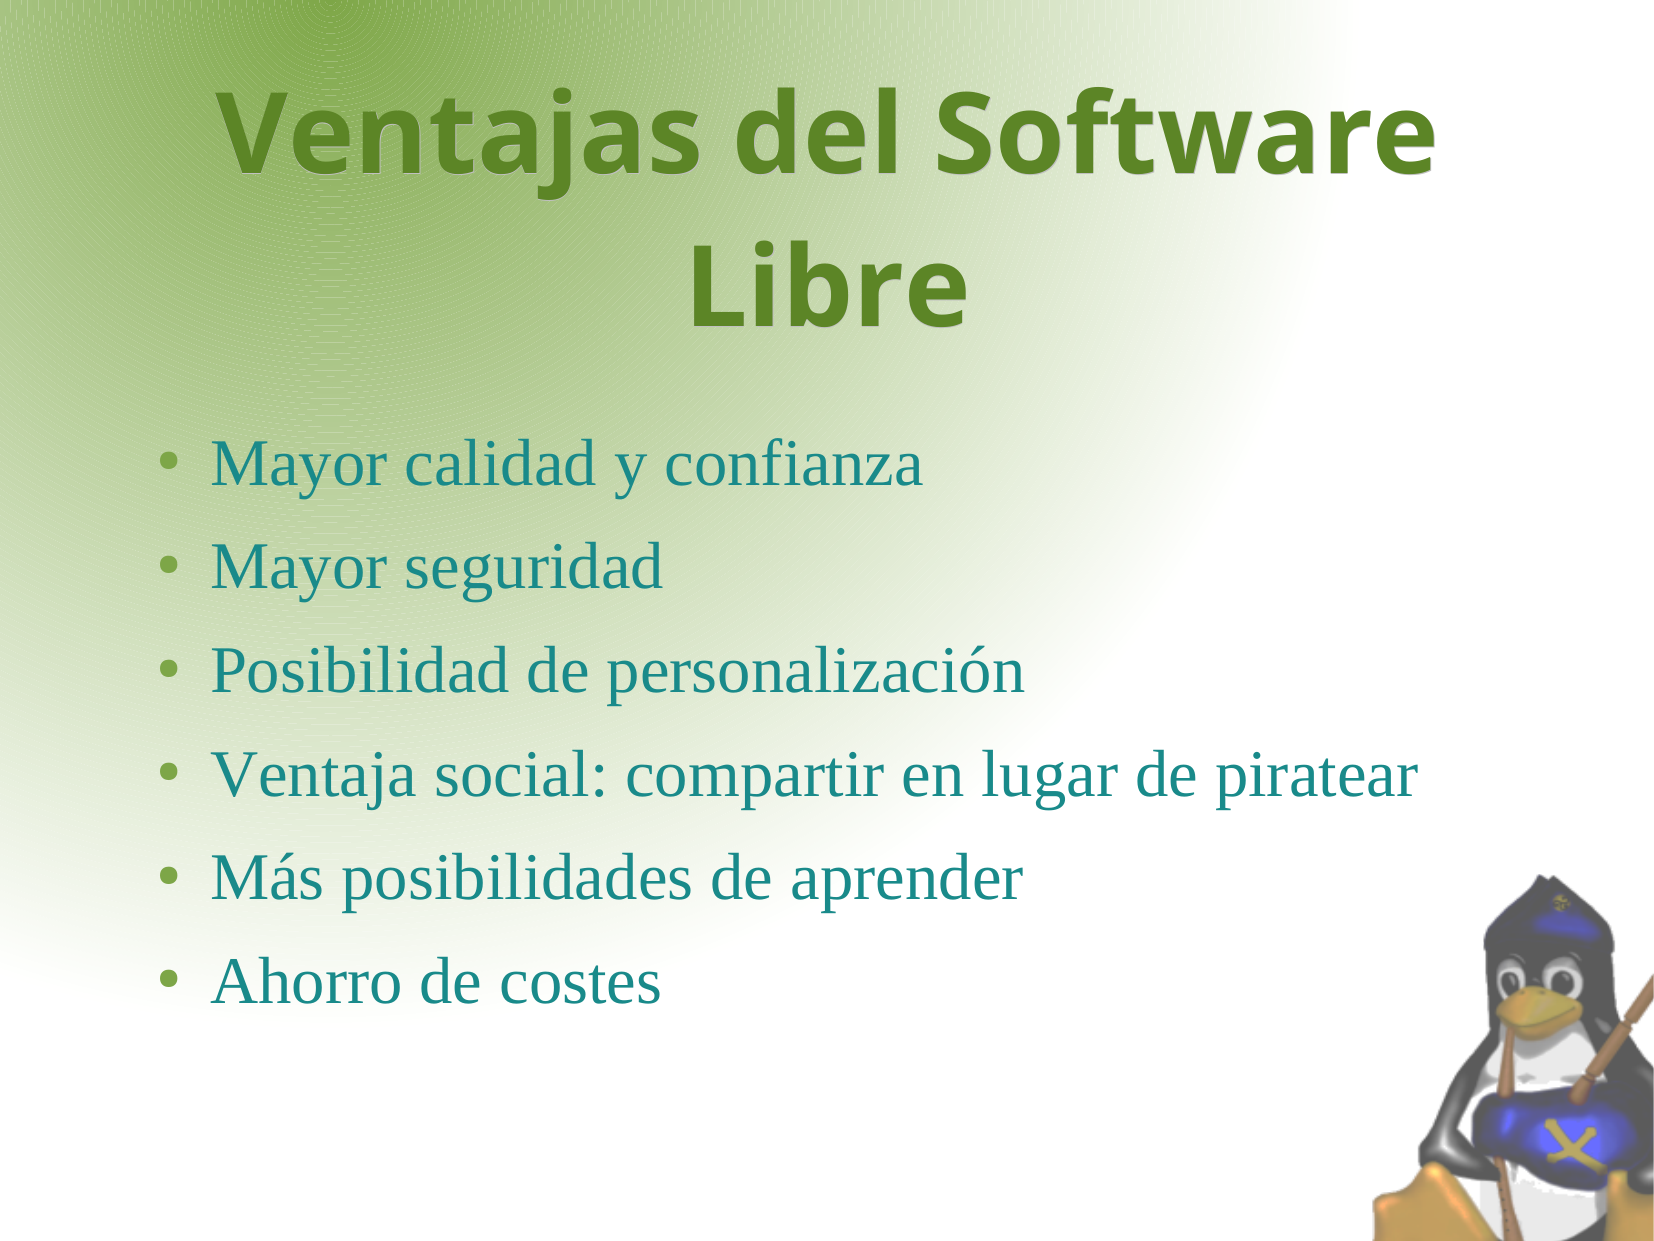

# Ventajas del Software Libre
Mayor calidad y confianza
Mayor seguridad
Posibilidad de personalización
Ventaja social: compartir en lugar de piratear
Más posibilidades de aprender
Ahorro de costes